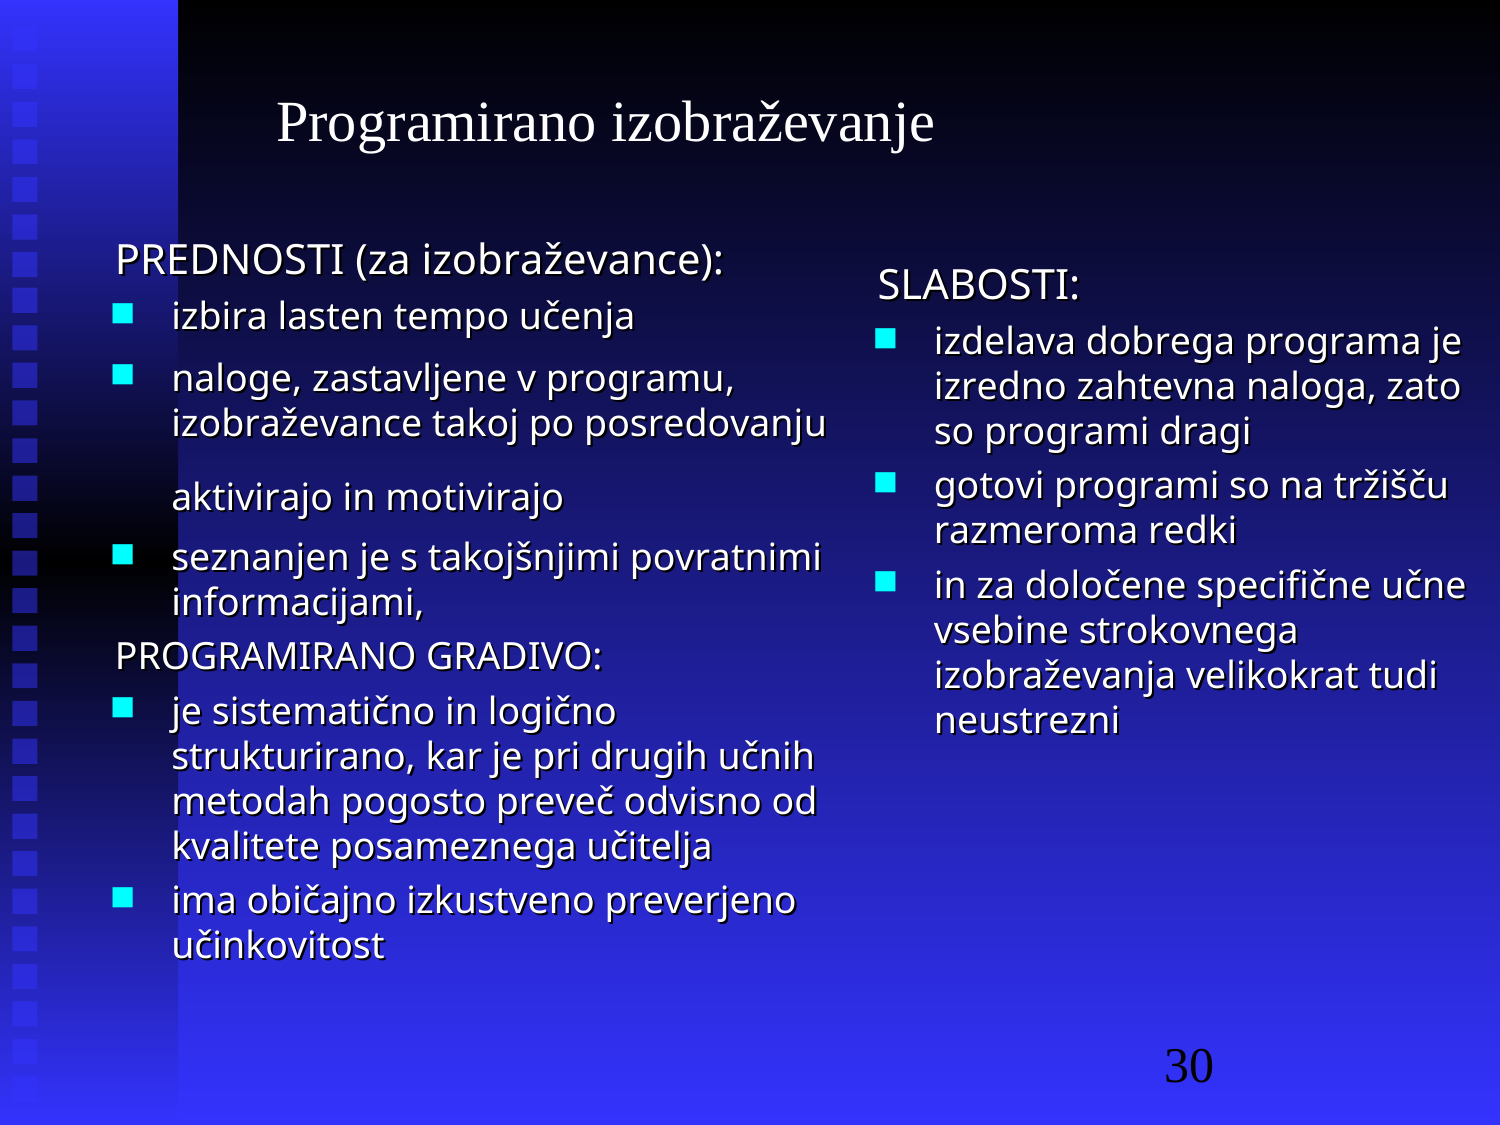

# Programirano izobraževanje
PREDNOSTI (za izobraževance):
izbira lasten tempo učenja
naloge, zastavljene v programu, izobraževance takoj po posredovanju aktivirajo in motivirajo
seznanjen je s takojšnjimi povratnimi informacijami,
PROGRAMIRANO GRADIVO:
je sistematično in logično strukturirano, kar je pri drugih učnih metodah pogosto preveč odvisno od kvalitete posameznega učitelja
ima običajno izkustveno preverjeno učinkovitost
SLABOSTI:
izdelava dobrega programa je izredno zahtevna naloga, zato so programi dragi
gotovi programi so na tržišču razmeroma redki
in za določene specifične učne vsebine strokovnega izobraževanja velikokrat tudi neustrezni
30